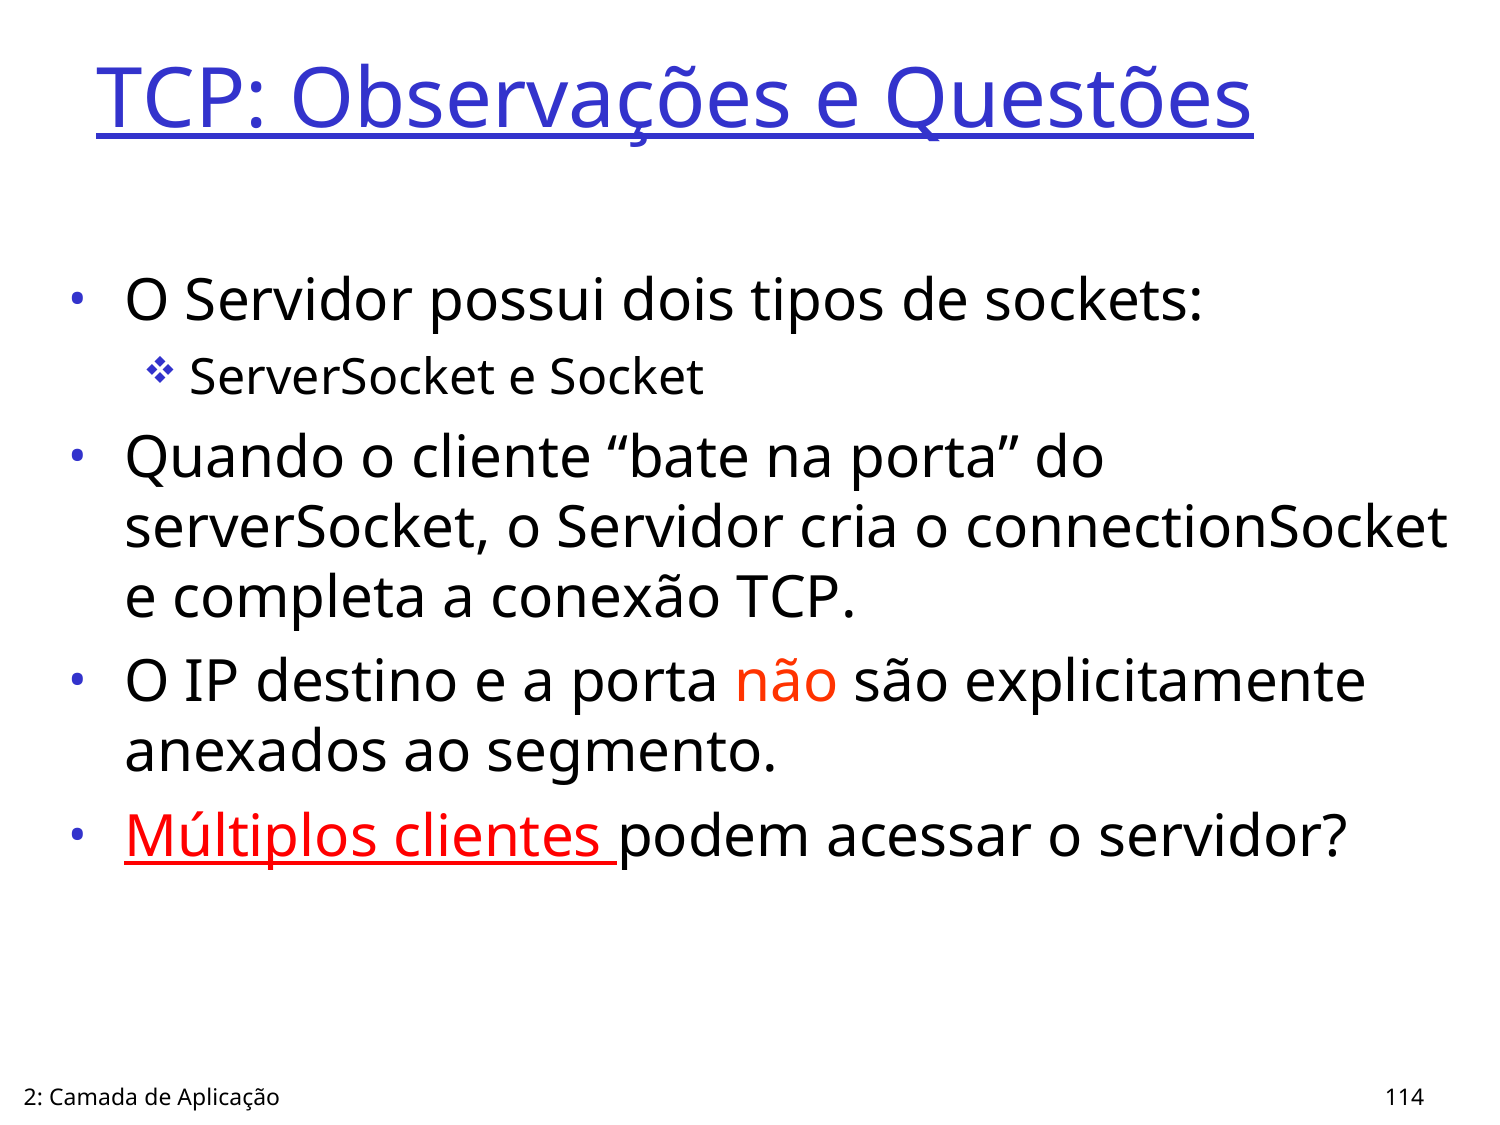

TCP: Observações e Questões
O Servidor possui dois tipos de sockets:
ServerSocket e Socket
Quando o cliente “bate na porta” do serverSocket, o Servidor cria o connectionSocket e completa a conexão TCP.
O IP destino e a porta não são explicitamente anexados ao segmento.
Múltiplos clientes podem acessar o servidor?
114